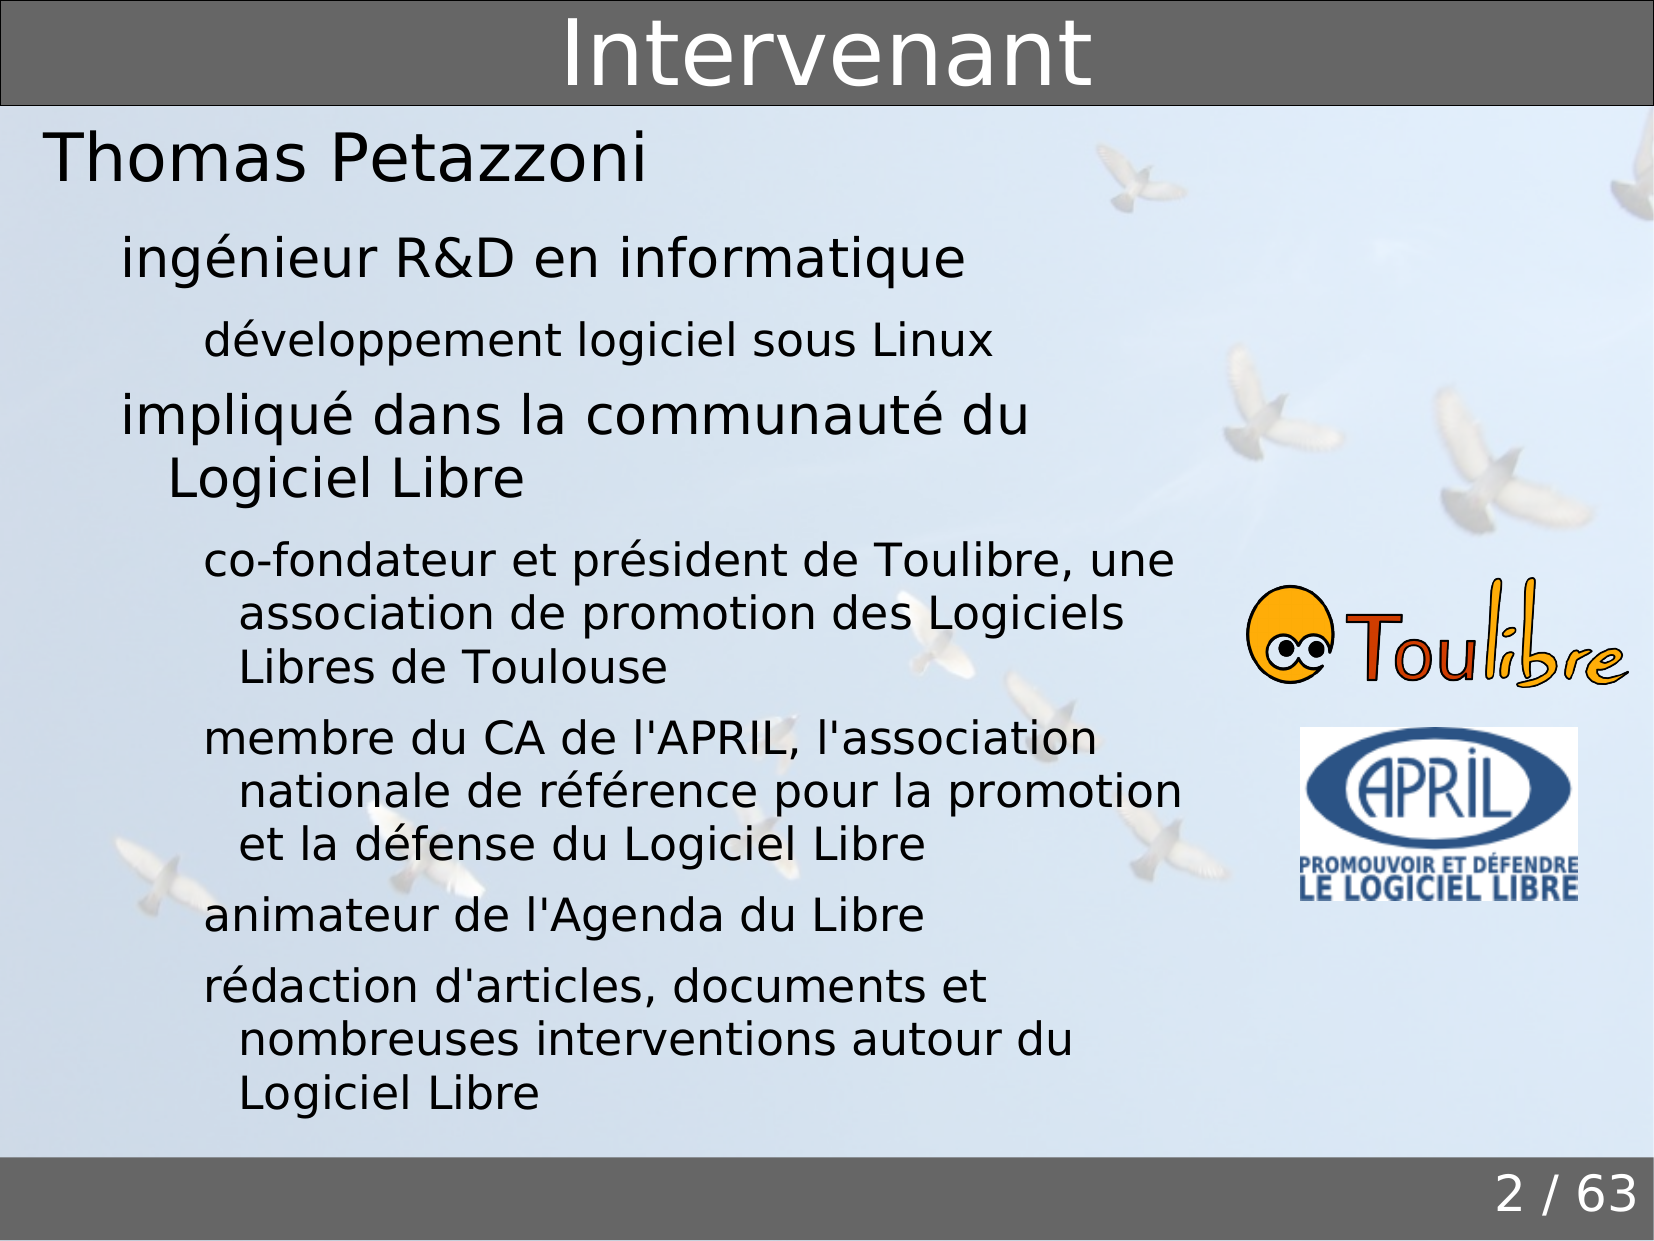

# Intervenant
Thomas Petazzoni
ingénieur R&D en informatique
développement logiciel sous Linux
impliqué dans la communauté du Logiciel Libre
co-fondateur et président de Toulibre, une association de promotion des Logiciels Libres de Toulouse
membre du CA de l'APRIL, l'association nationale de référence pour la promotion et la défense du Logiciel Libre
animateur de l'Agenda du Libre
rédaction d'articles, documents et nombreuses interventions autour du Logiciel Libre